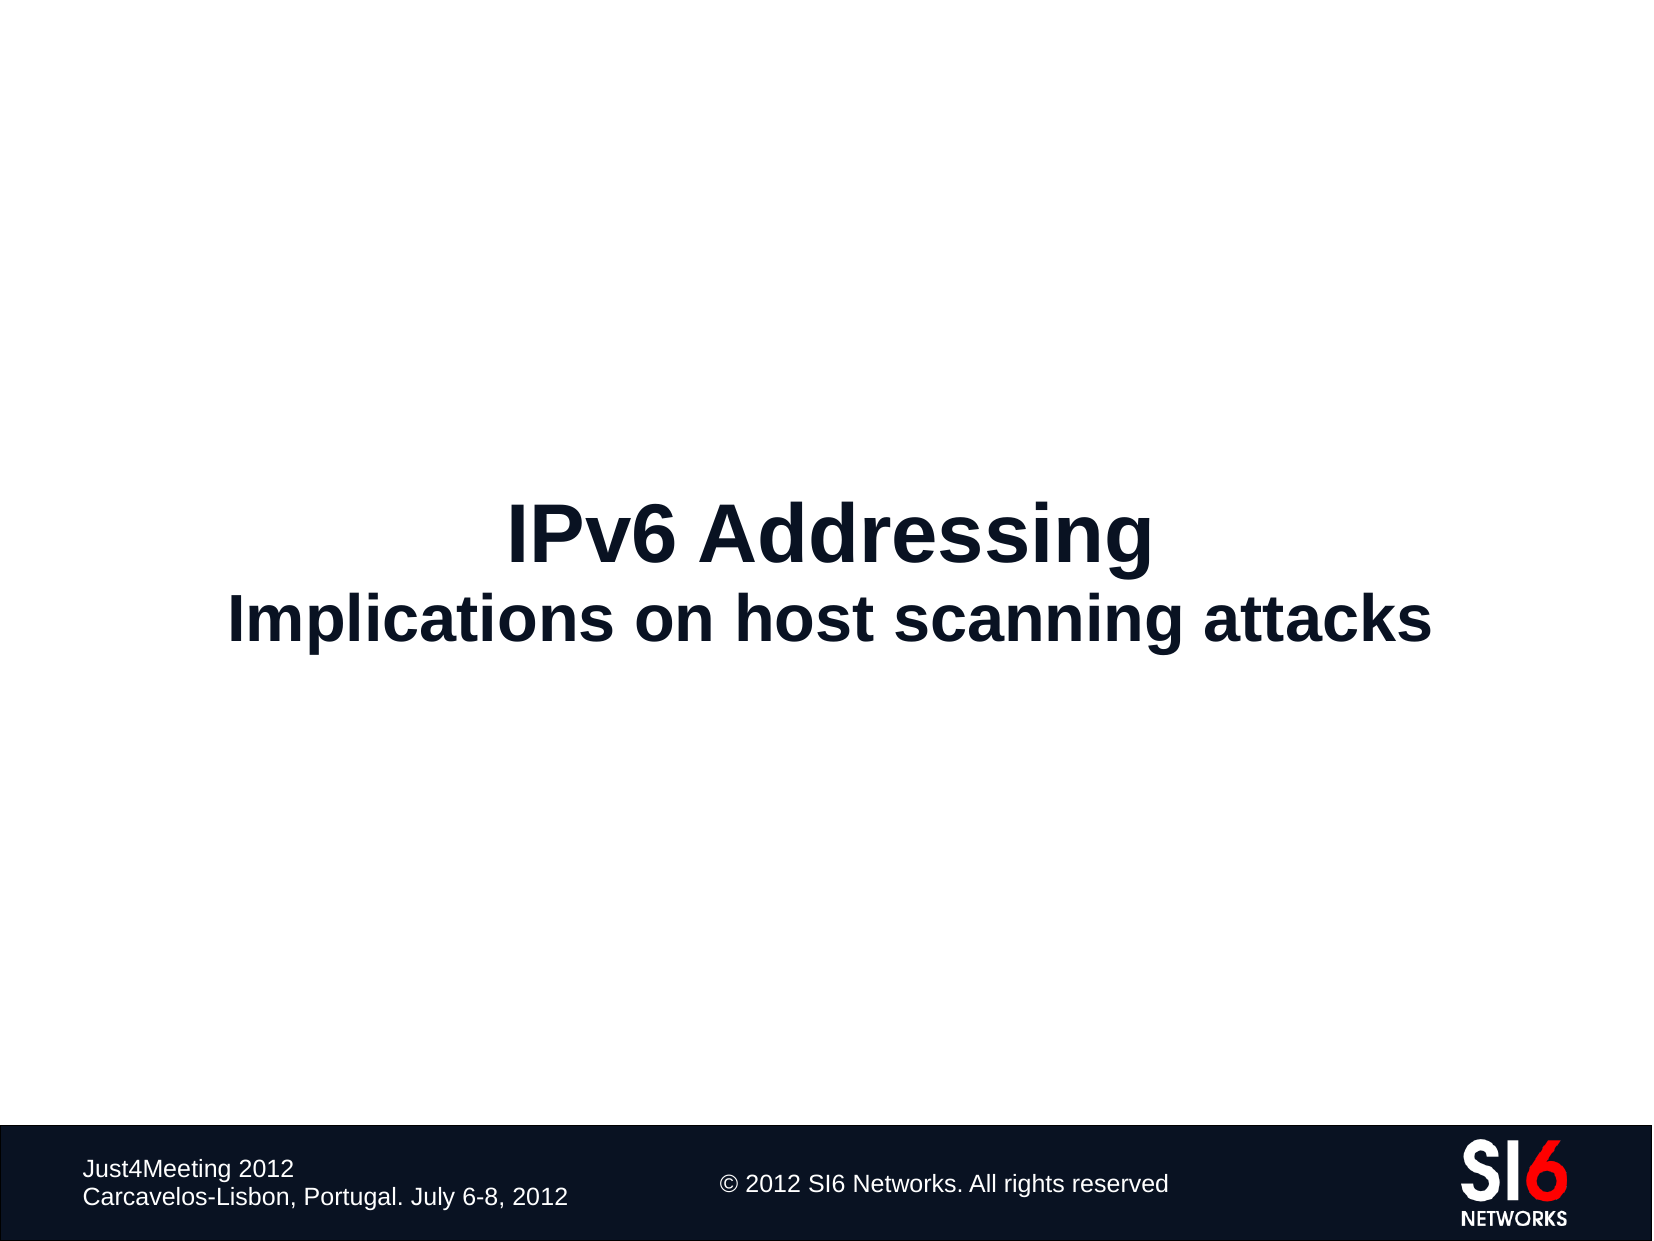

# IPv6 Addressing Implications on host scanning attacks
11